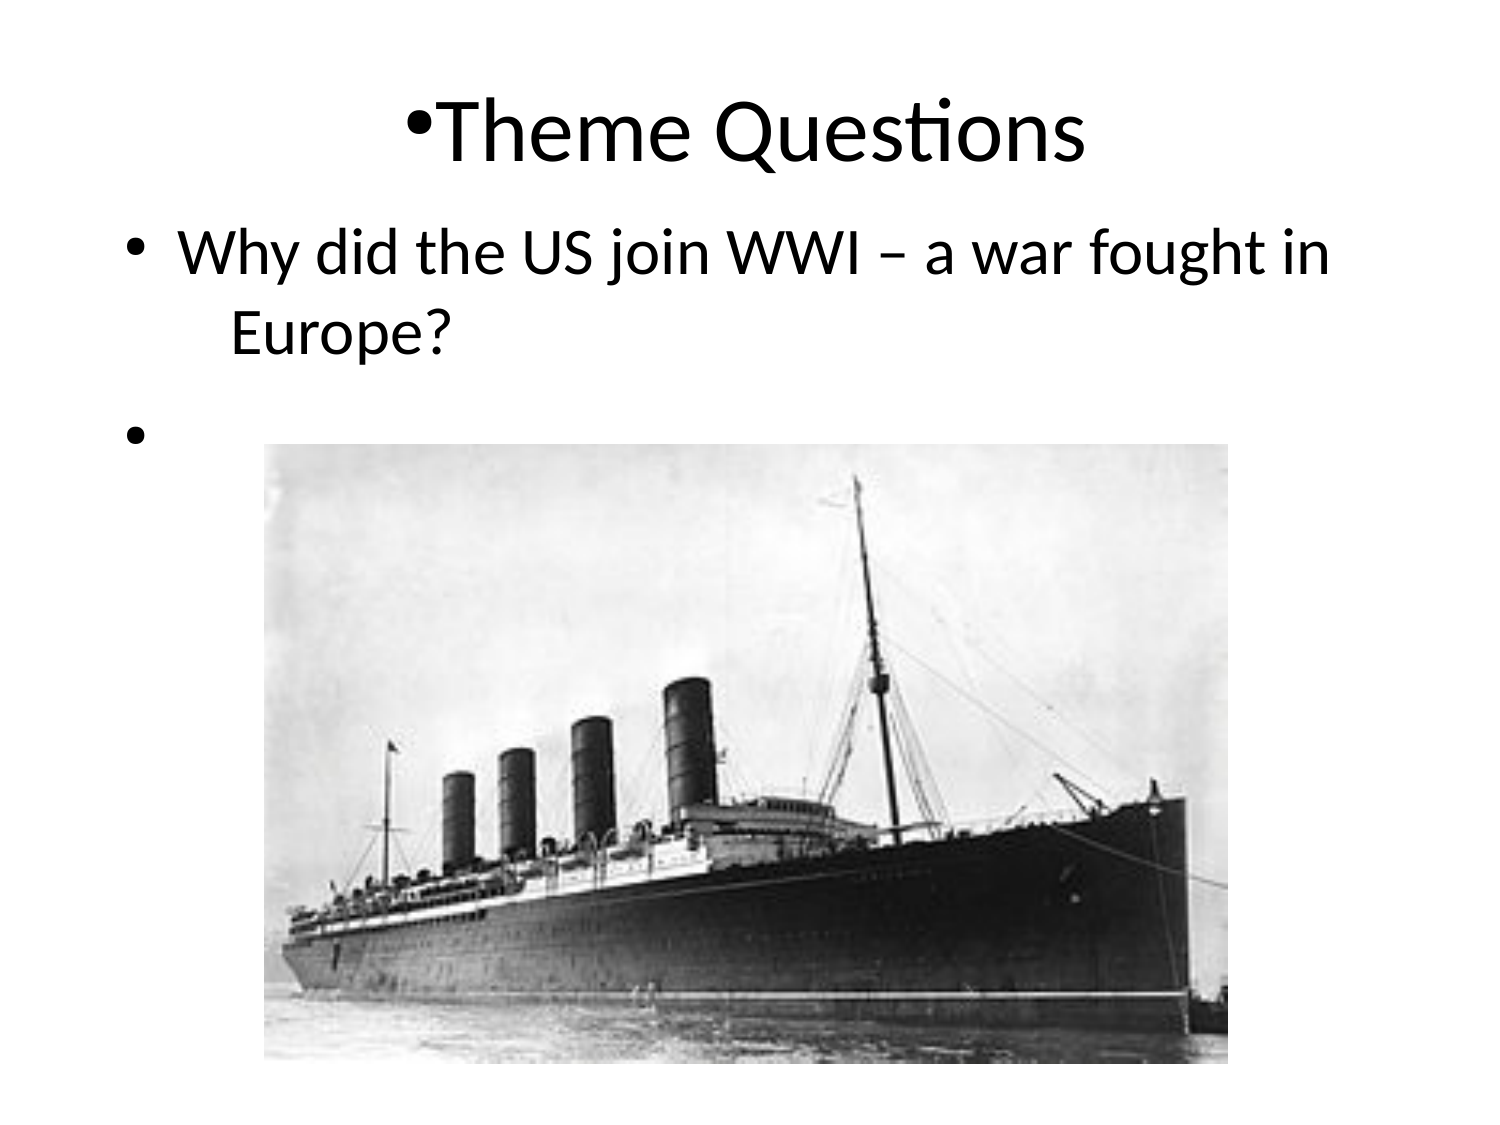

# Theme Questions
Why did the US join WWI – a war fought in Europe?